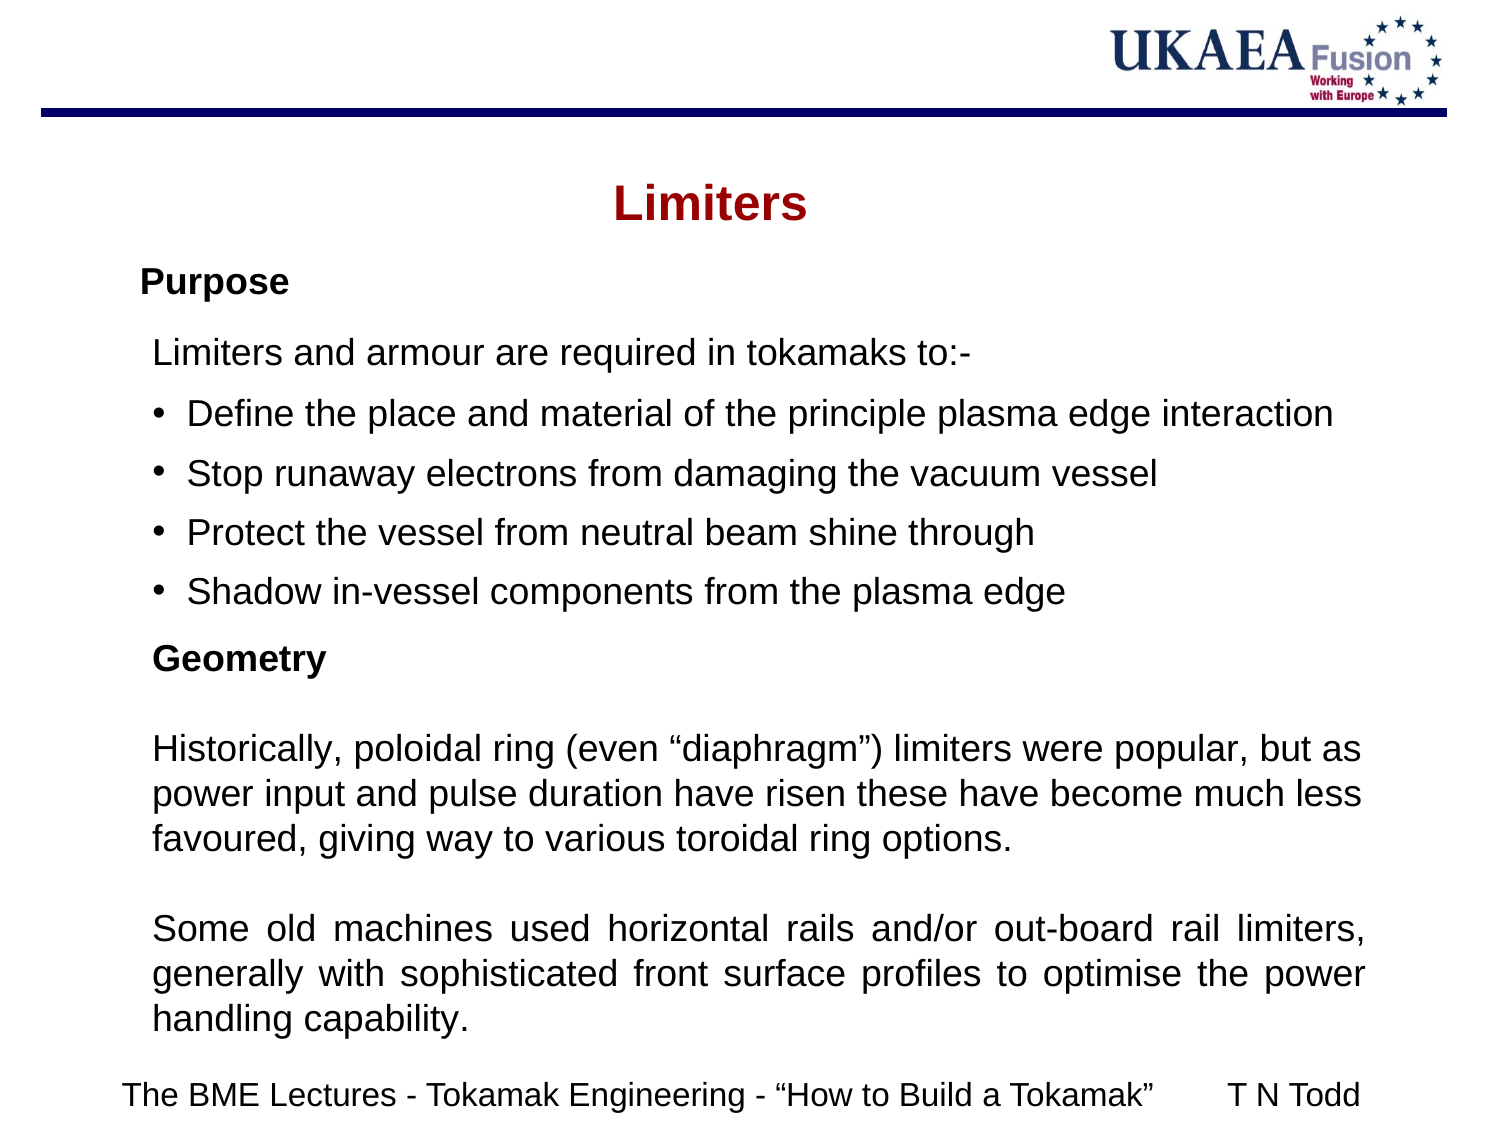

Limiters
Purpose
Limiters and armour are required in tokamaks to:-
 Define the place and material of the principle plasma edge interaction
 Stop runaway electrons from damaging the vacuum vessel
 Protect the vessel from neutral beam shine through
 Shadow in-vessel components from the plasma edge
Geometry
Historically, poloidal ring (even “diaphragm”) limiters were popular, but as power input and pulse duration have risen these have become much less favoured, giving way to various toroidal ring options.
Some old machines used horizontal rails and/or out-board rail limiters, generally with sophisticated front surface profiles to optimise the power handling capability.